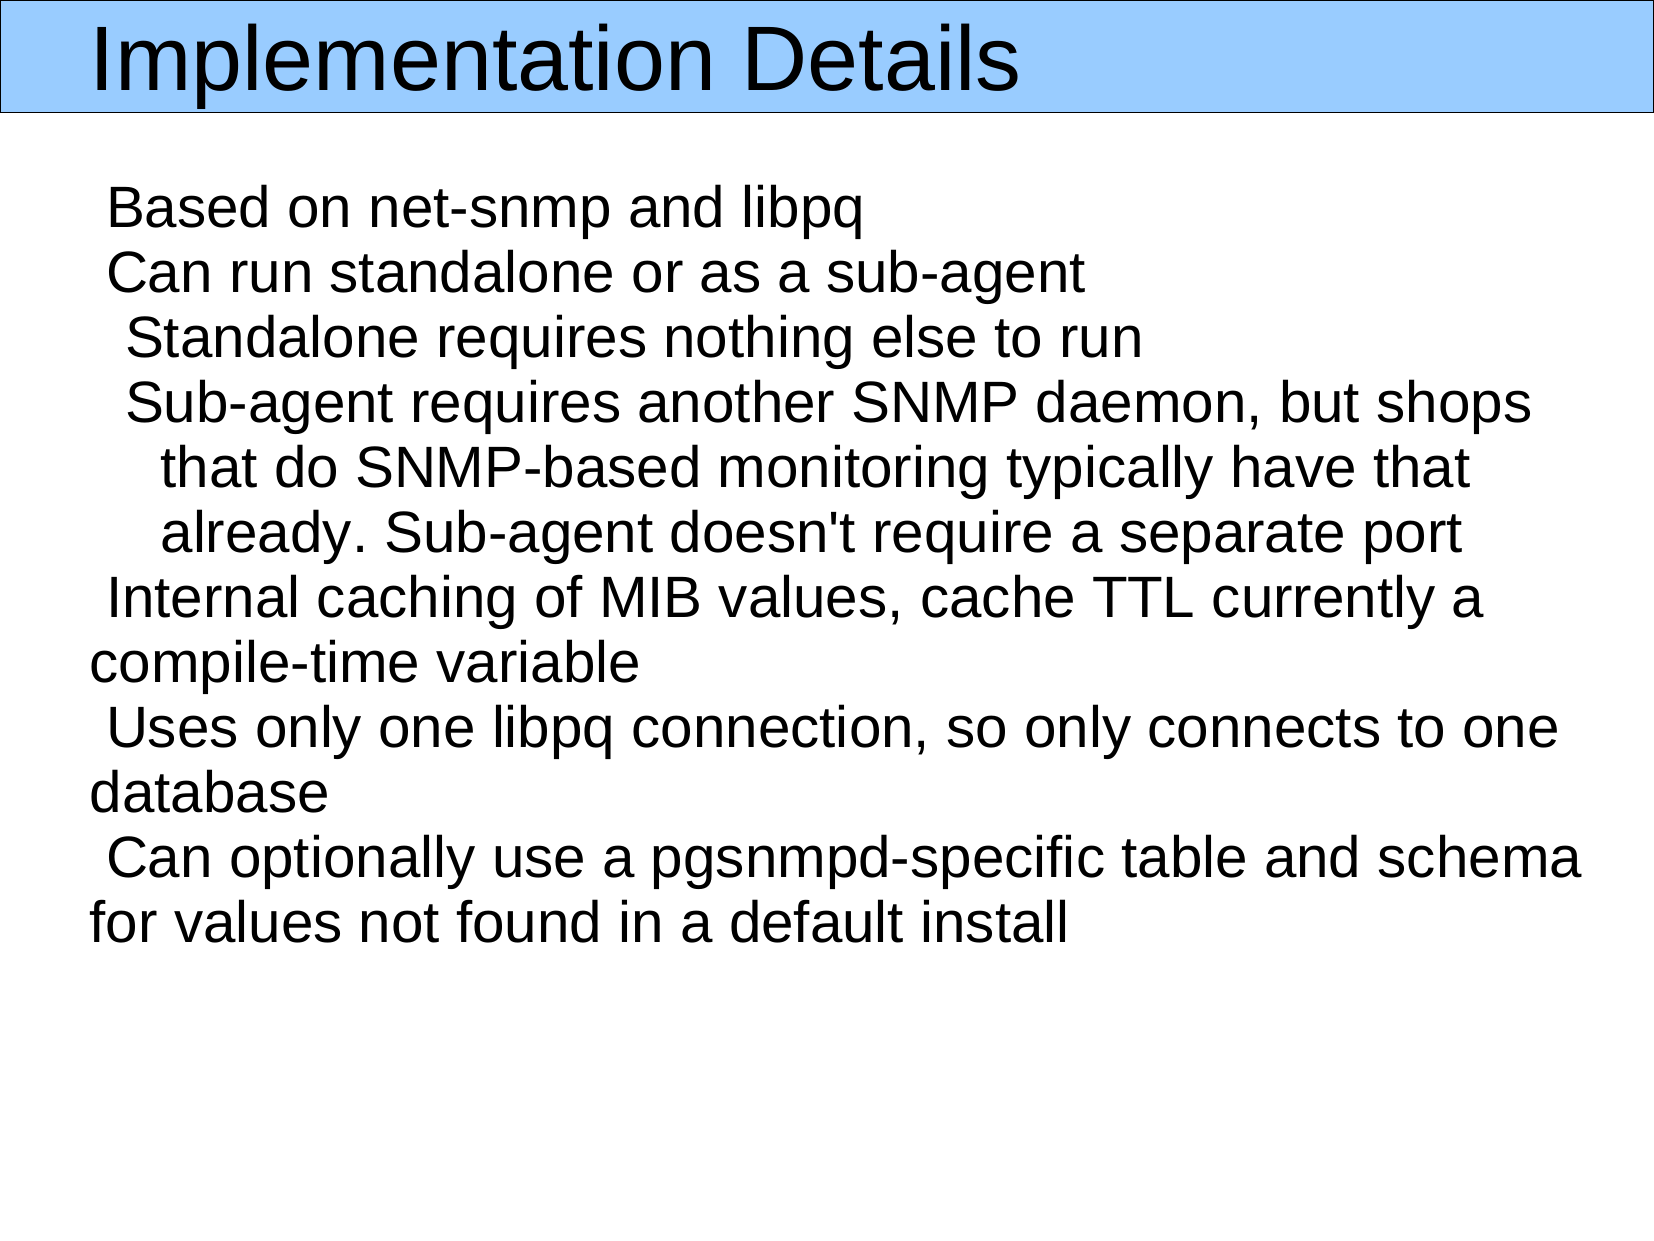

Implementation Details
 Based on net-snmp and libpq
 Can run standalone or as a sub-agent
Standalone requires nothing else to run
Sub-agent requires another SNMP daemon, but shops that do SNMP-based monitoring typically have that already. Sub-agent doesn't require a separate port
 Internal caching of MIB values, cache TTL currently a compile-time variable
 Uses only one libpq connection, so only connects to one database
 Can optionally use a pgsnmpd-specific table and schema for values not found in a default install